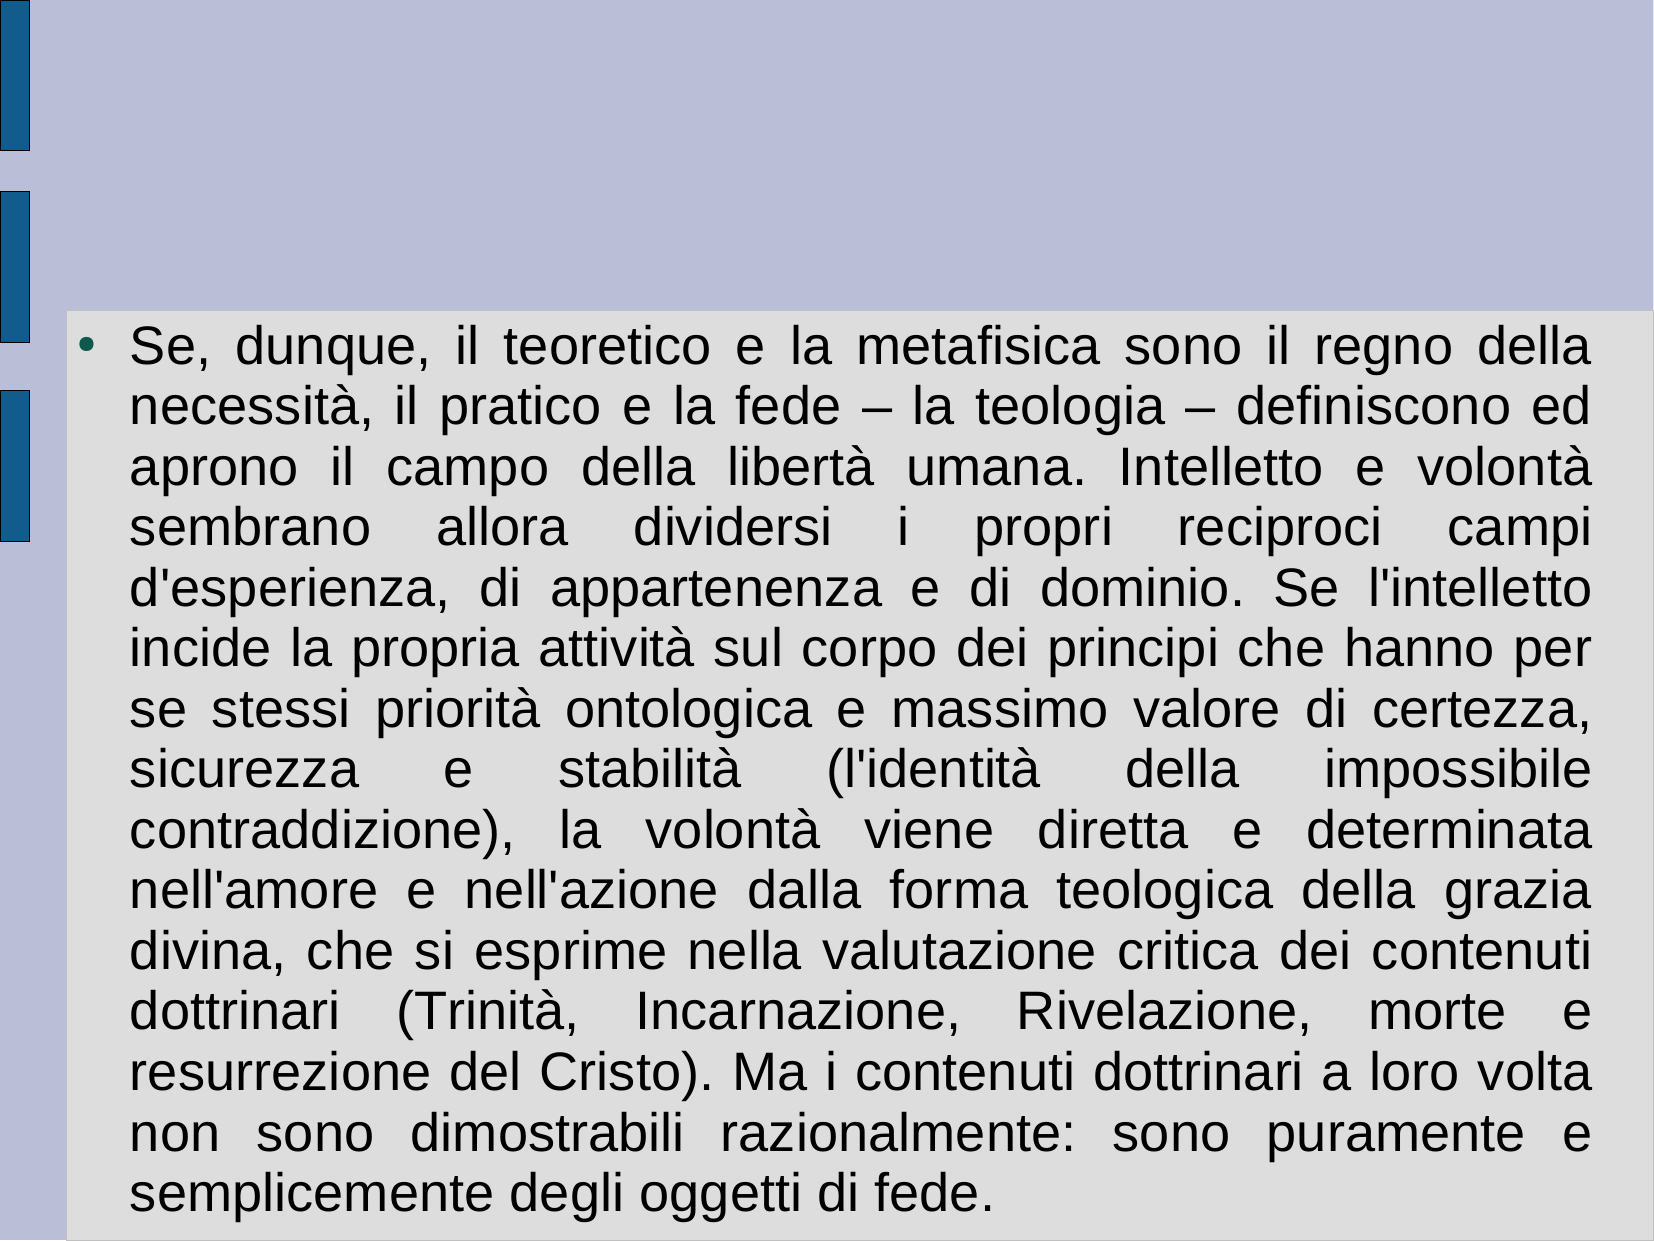

#
Se, dunque, il teoretico e la metafisica sono il regno della necessità, il pratico e la fede – la teologia – definiscono ed aprono il campo della libertà umana. Intelletto e volontà sembrano allora dividersi i propri reciproci campi d'esperienza, di appartenenza e di dominio. Se l'intelletto incide la propria attività sul corpo dei principi che hanno per se stessi priorità ontologica e massimo valore di certezza, sicurezza e stabilità (l'identità della impossibile contraddizione), la volontà viene diretta e determinata nell'amore e nell'azione dalla forma teologica della grazia divina, che si esprime nella valutazione critica dei contenuti dottrinari (Trinità, Incarnazione, Rivelazione, morte e resurrezione del Cristo). Ma i contenuti dottrinari a loro volta non sono dimostrabili razionalmente: sono puramente e semplicemente degli oggetti di fede.